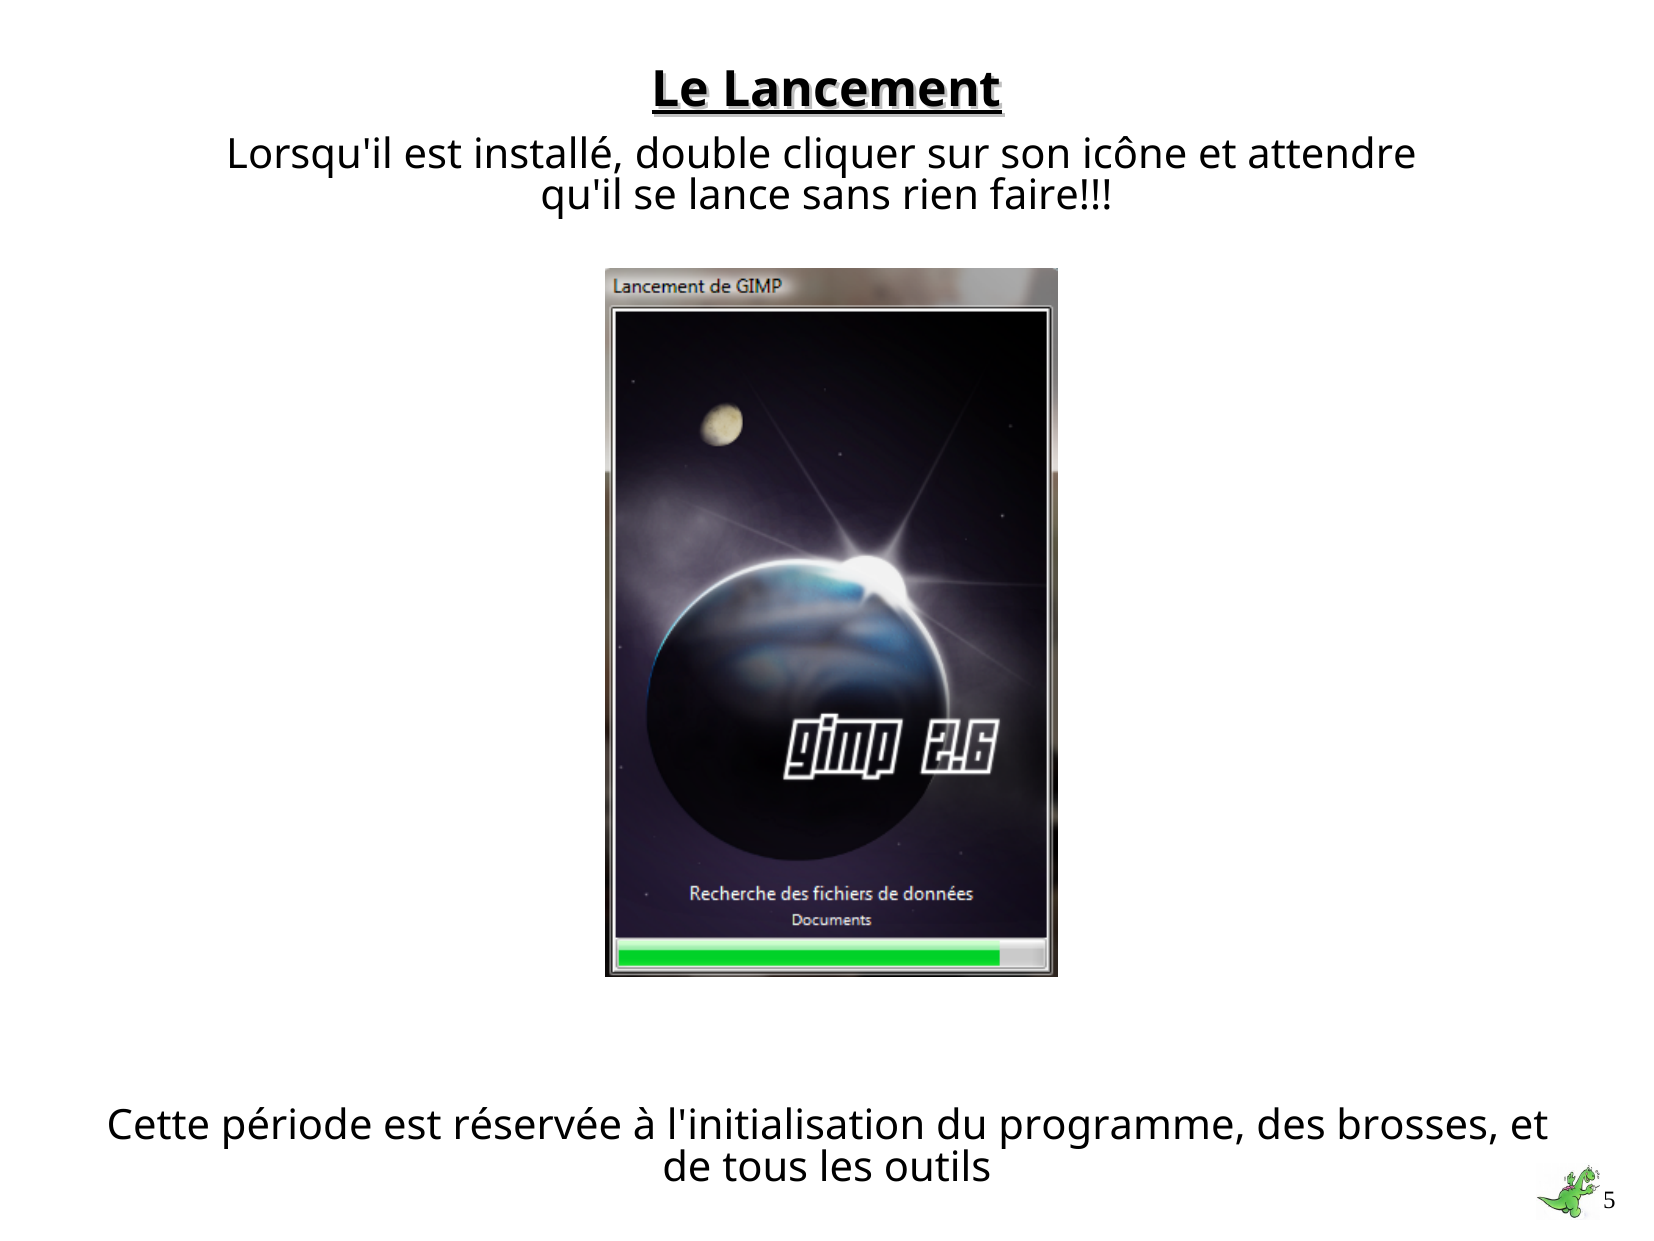

Le Lancement
Lorsqu'il est installé, double cliquer sur son icône et attendre
qu'il se lance sans rien faire!!!
 Cette période est réservée à l'initialisation du programme, des brosses, et
de tous les outils
5